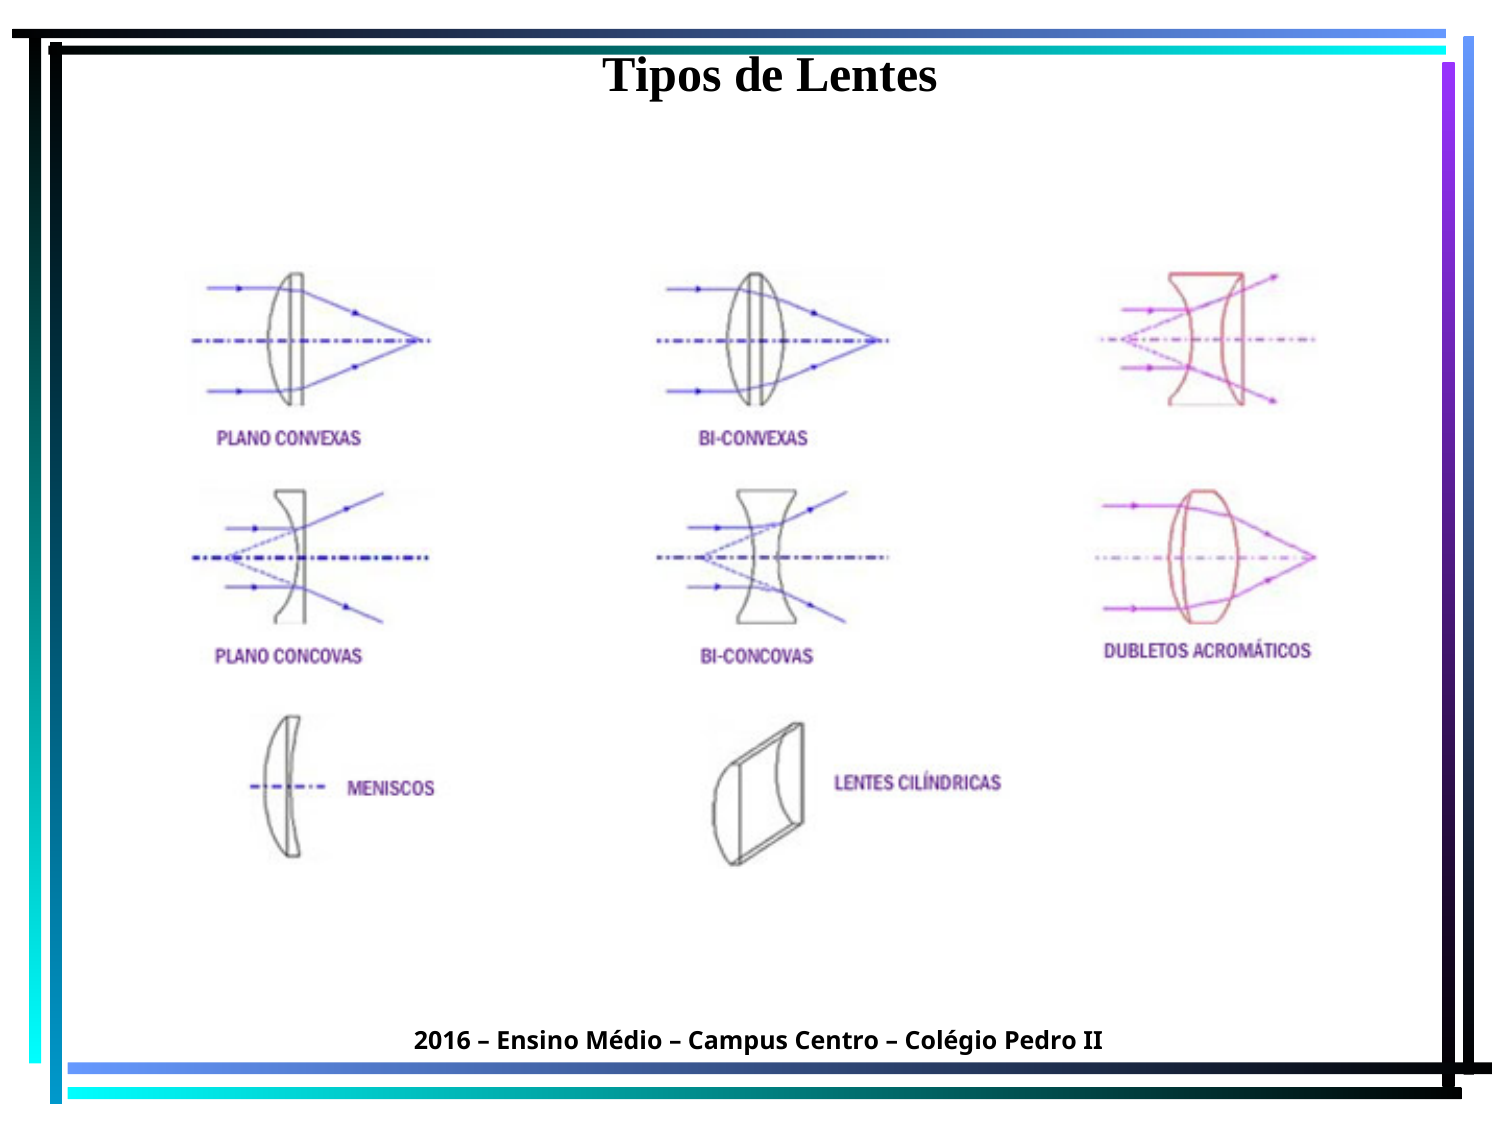

# Tipos de Lentes
2016 – Ensino Médio – Campus Centro – Colégio Pedro II